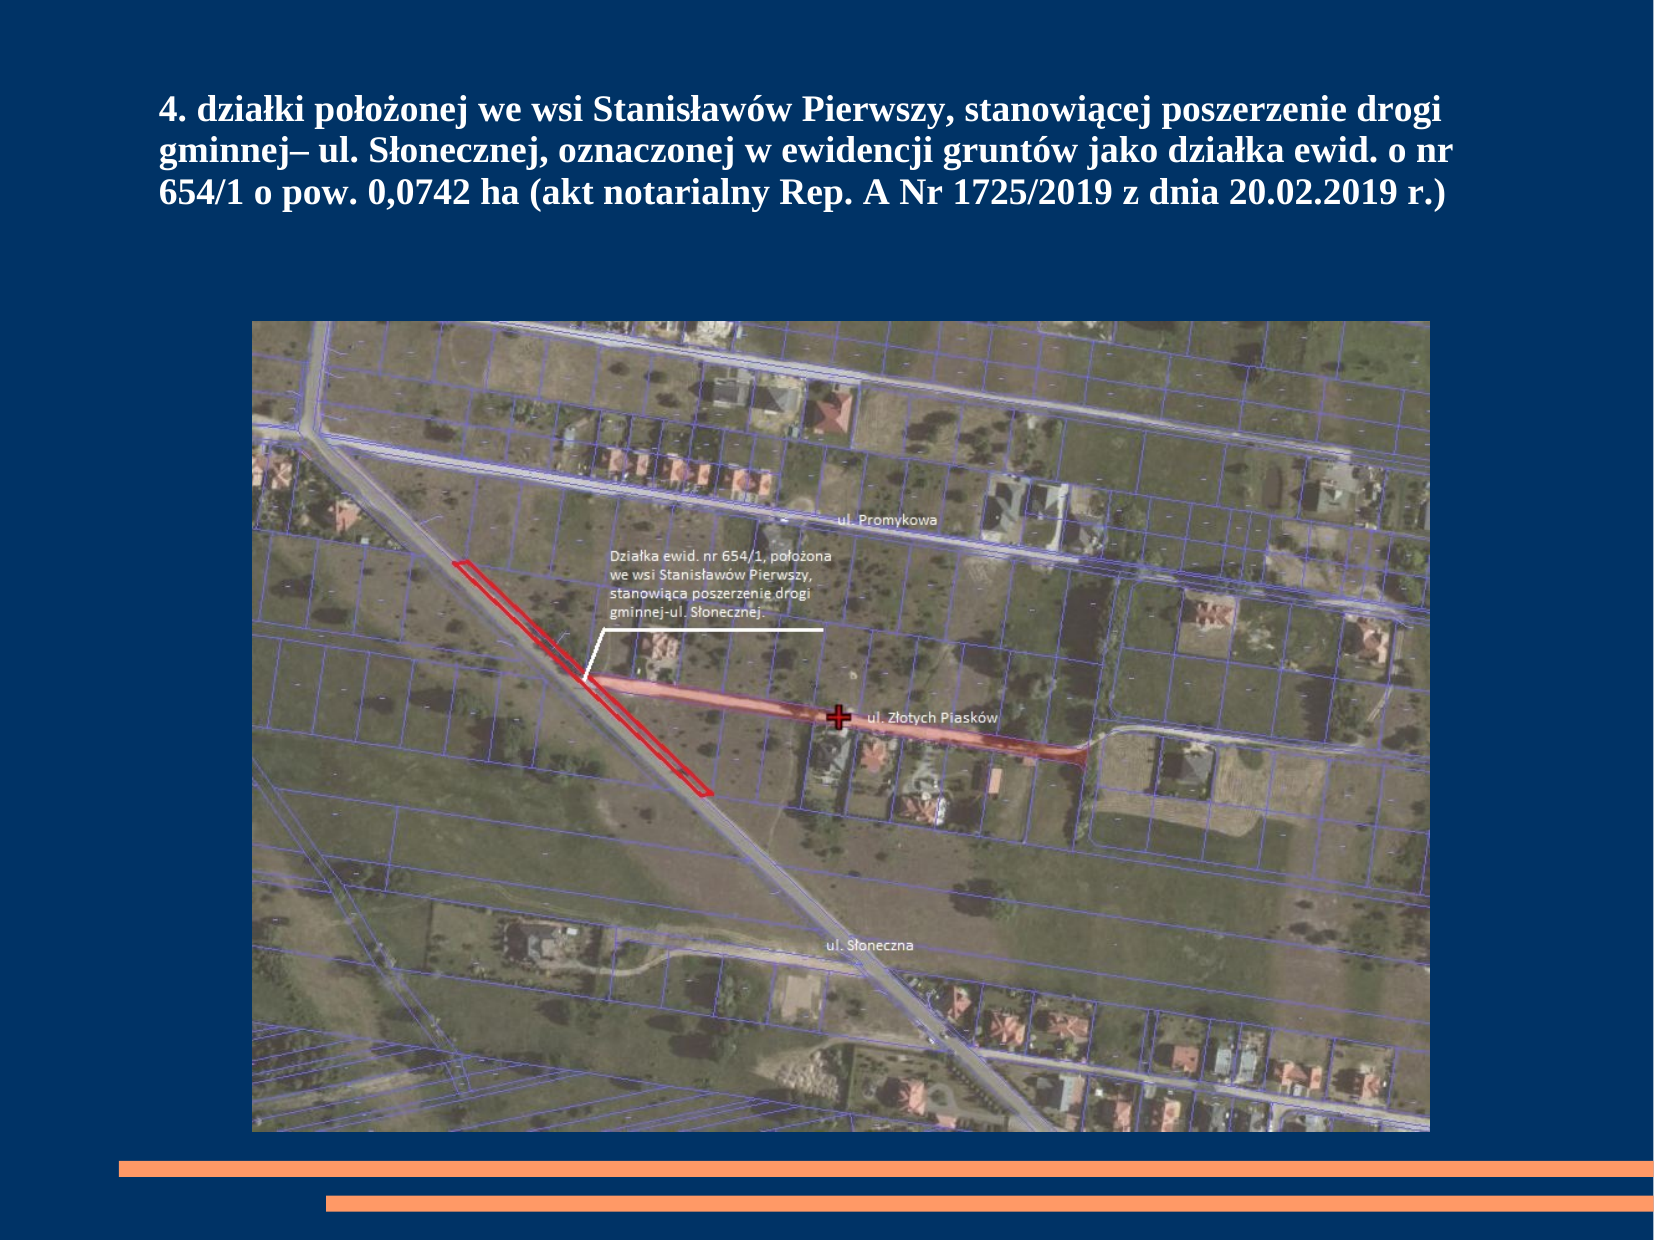

# 4. działki położonej we wsi Stanisławów Pierwszy, stanowiącej poszerzenie drogi gminnej– ul. Słonecznej, oznaczonej w ewidencji gruntów jako działka ewid. o nr 654/1 o pow. 0,0742 ha (akt notarialny Rep. A Nr 1725/2019 z dnia 20.02.2019 r.)